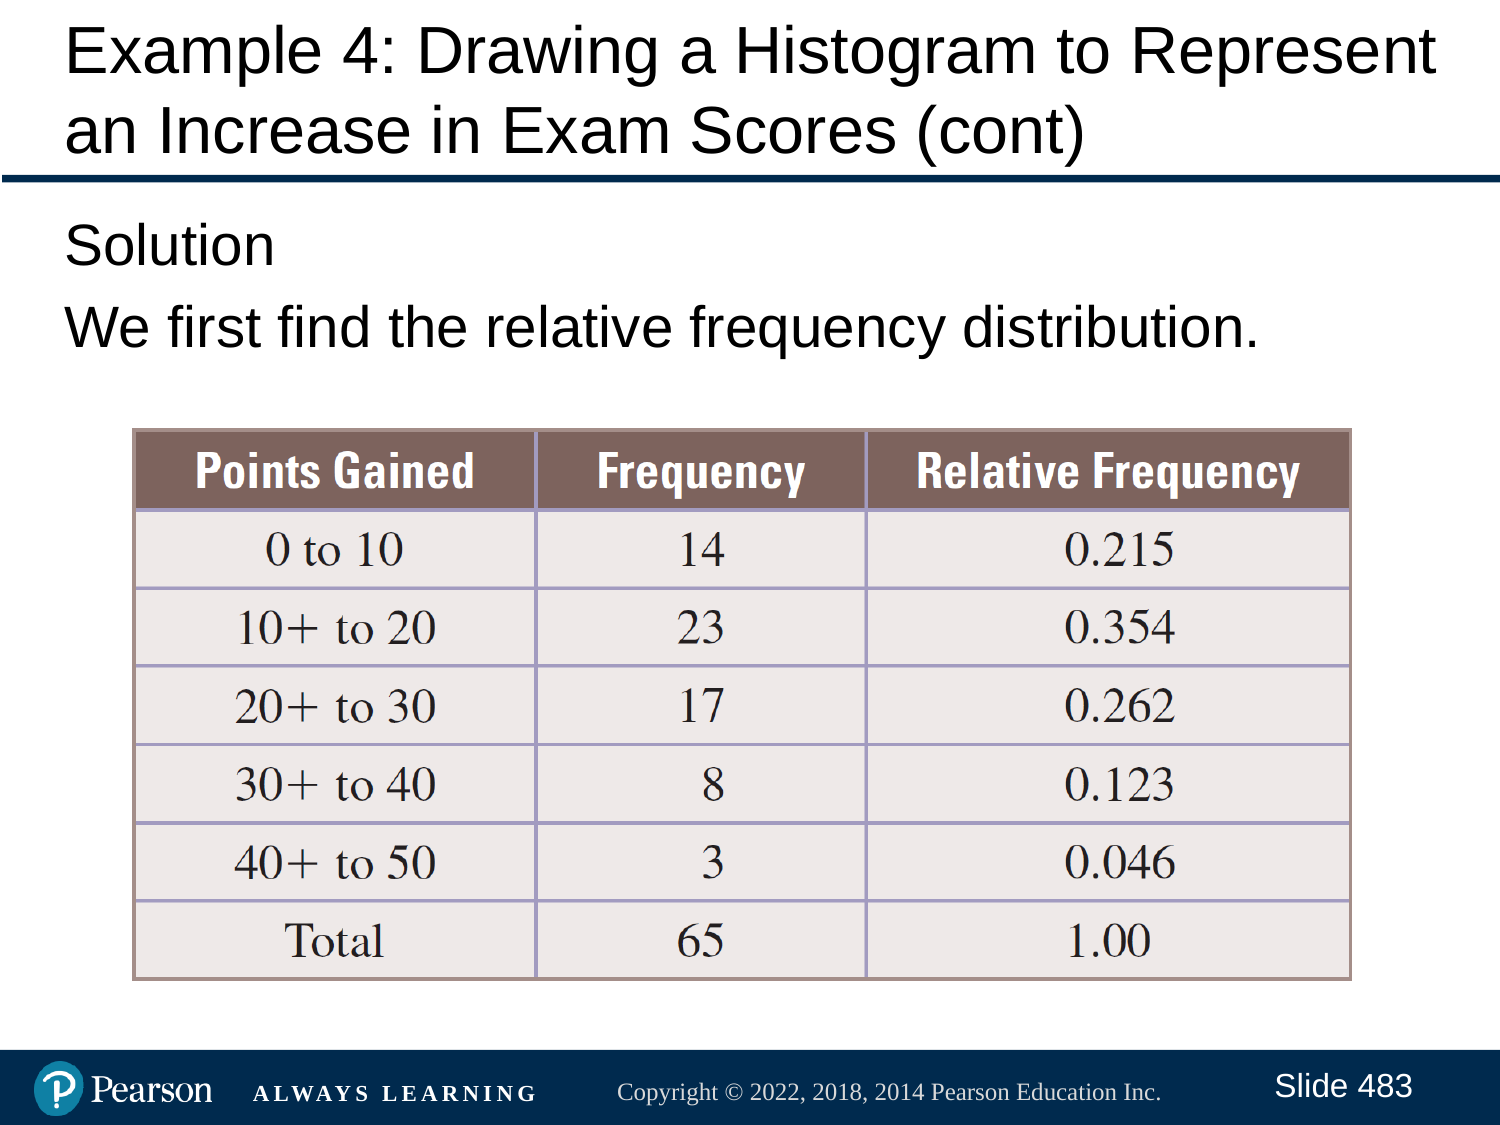

# Example 4: Drawing a Histogram to Represent an Increase in Exam Scores (cont)
Solution
We first find the relative frequency distribution.